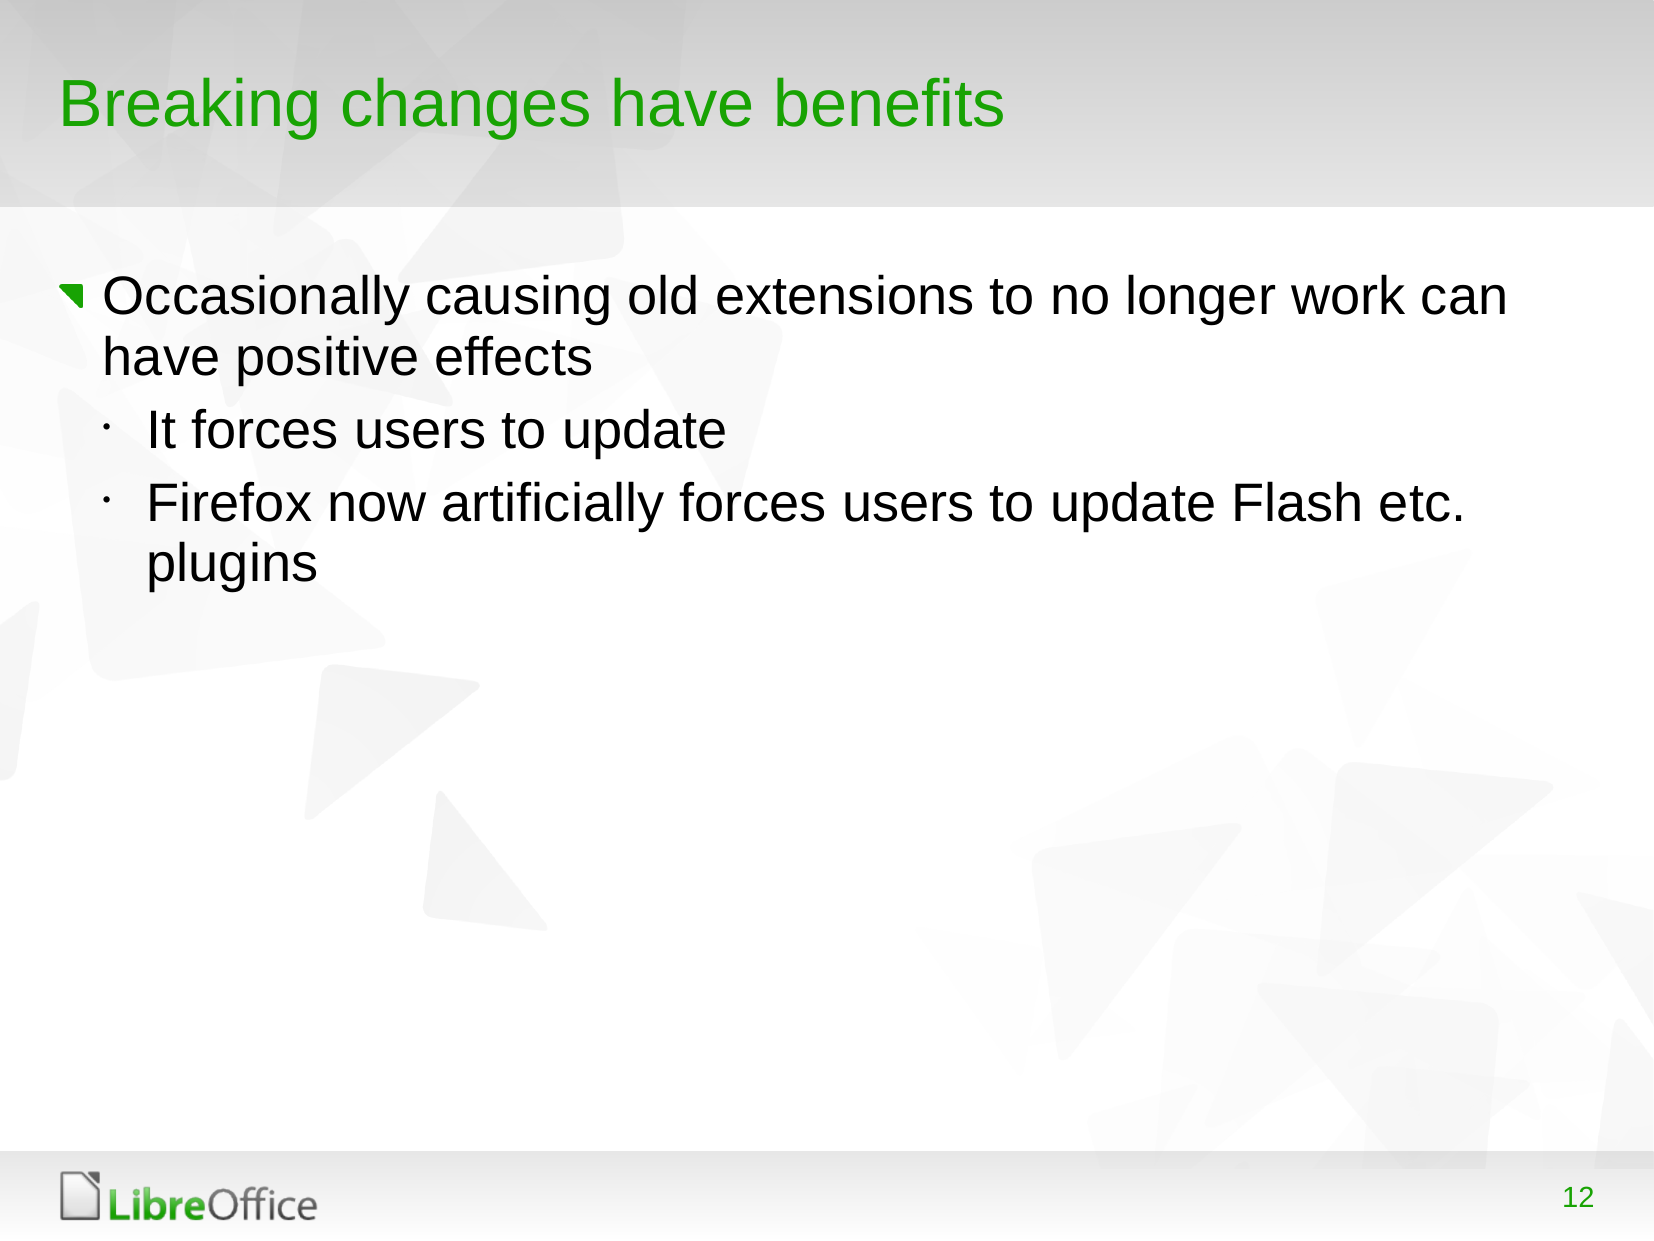

# Breaking changes have benefits
Occasionally causing old extensions to no longer work can have positive effects
It forces users to update
Firefox now artificially forces users to update Flash etc. plugins
12